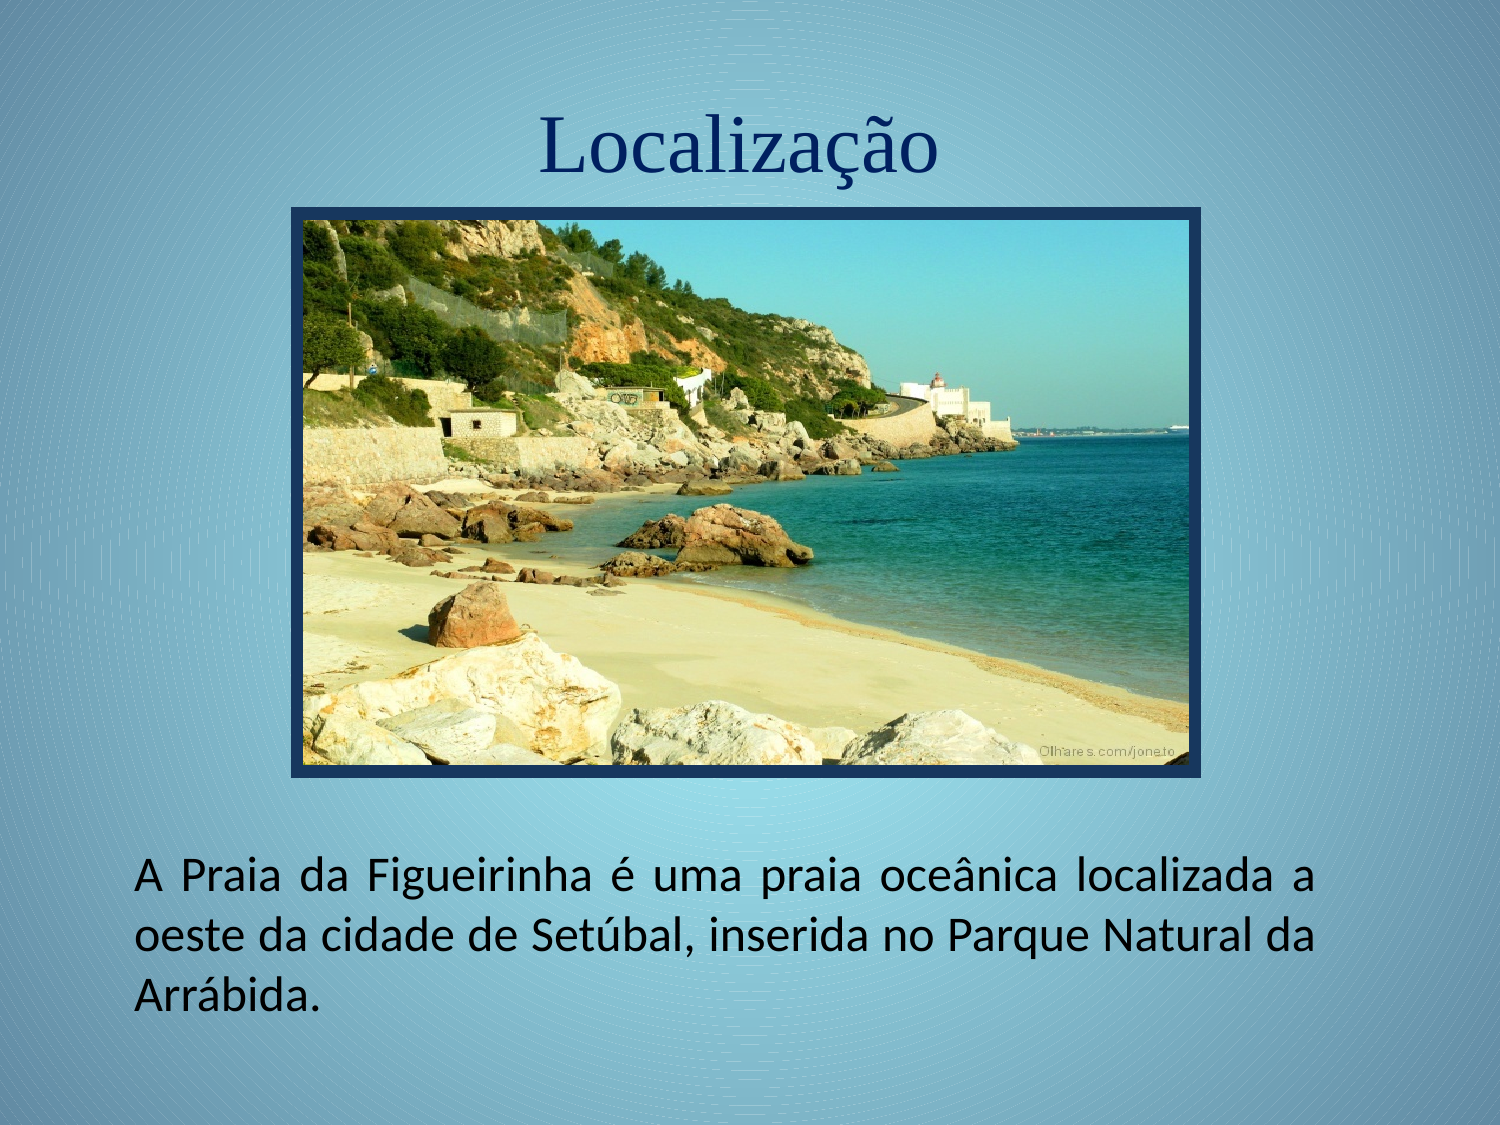

# Localização
A Praia da Figueirinha é uma praia oceânica localizada a oeste da cidade de Setúbal, inserida no Parque Natural da Arrábida.